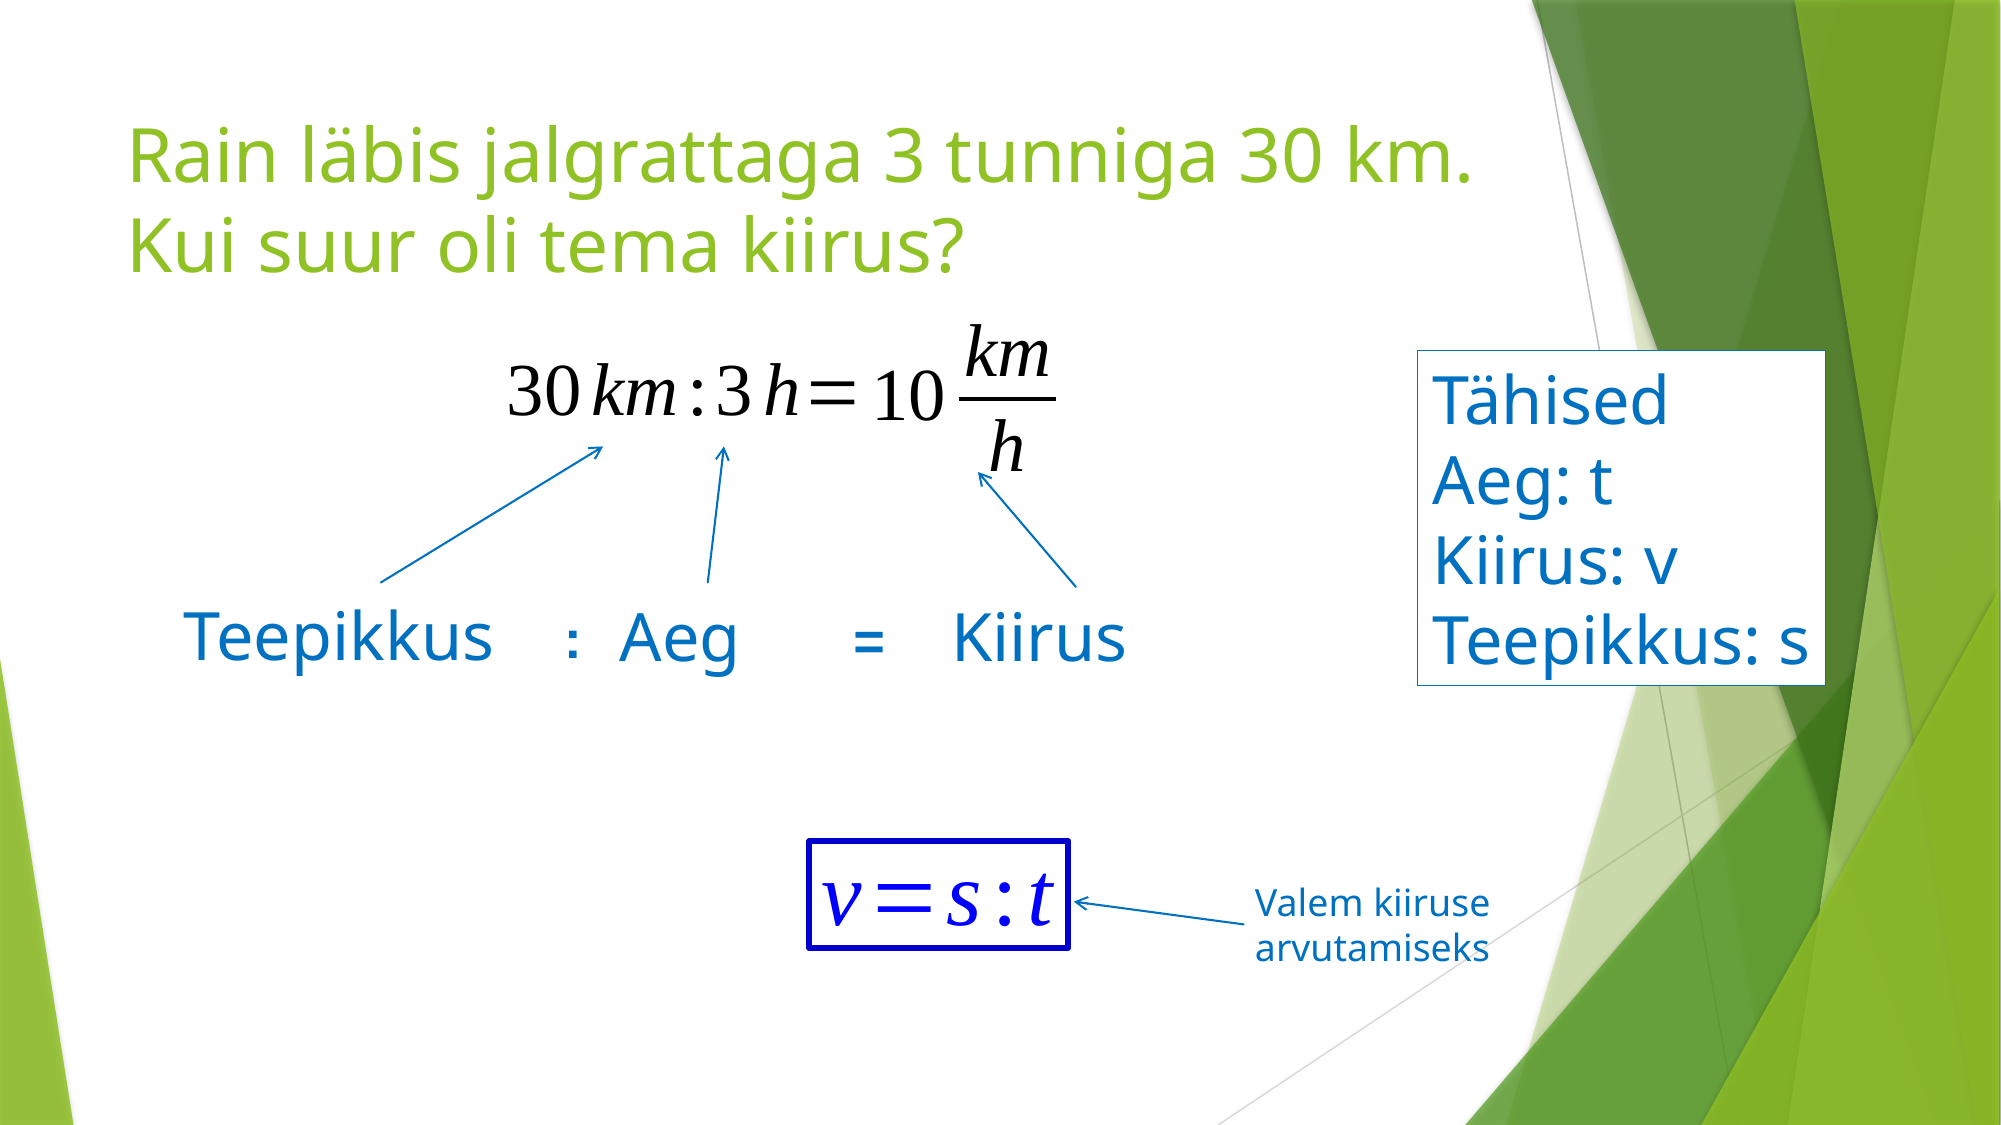

# Rain läbis jalgrattaga 3 tunniga 30 km. Kui suur oli tema kiirus?
Tähised
Aeg: t
Kiirus: v
Teepikkus: s
Teepikkus
Aeg
Kiirus
:
=
Valem kiiruse
arvutamiseks